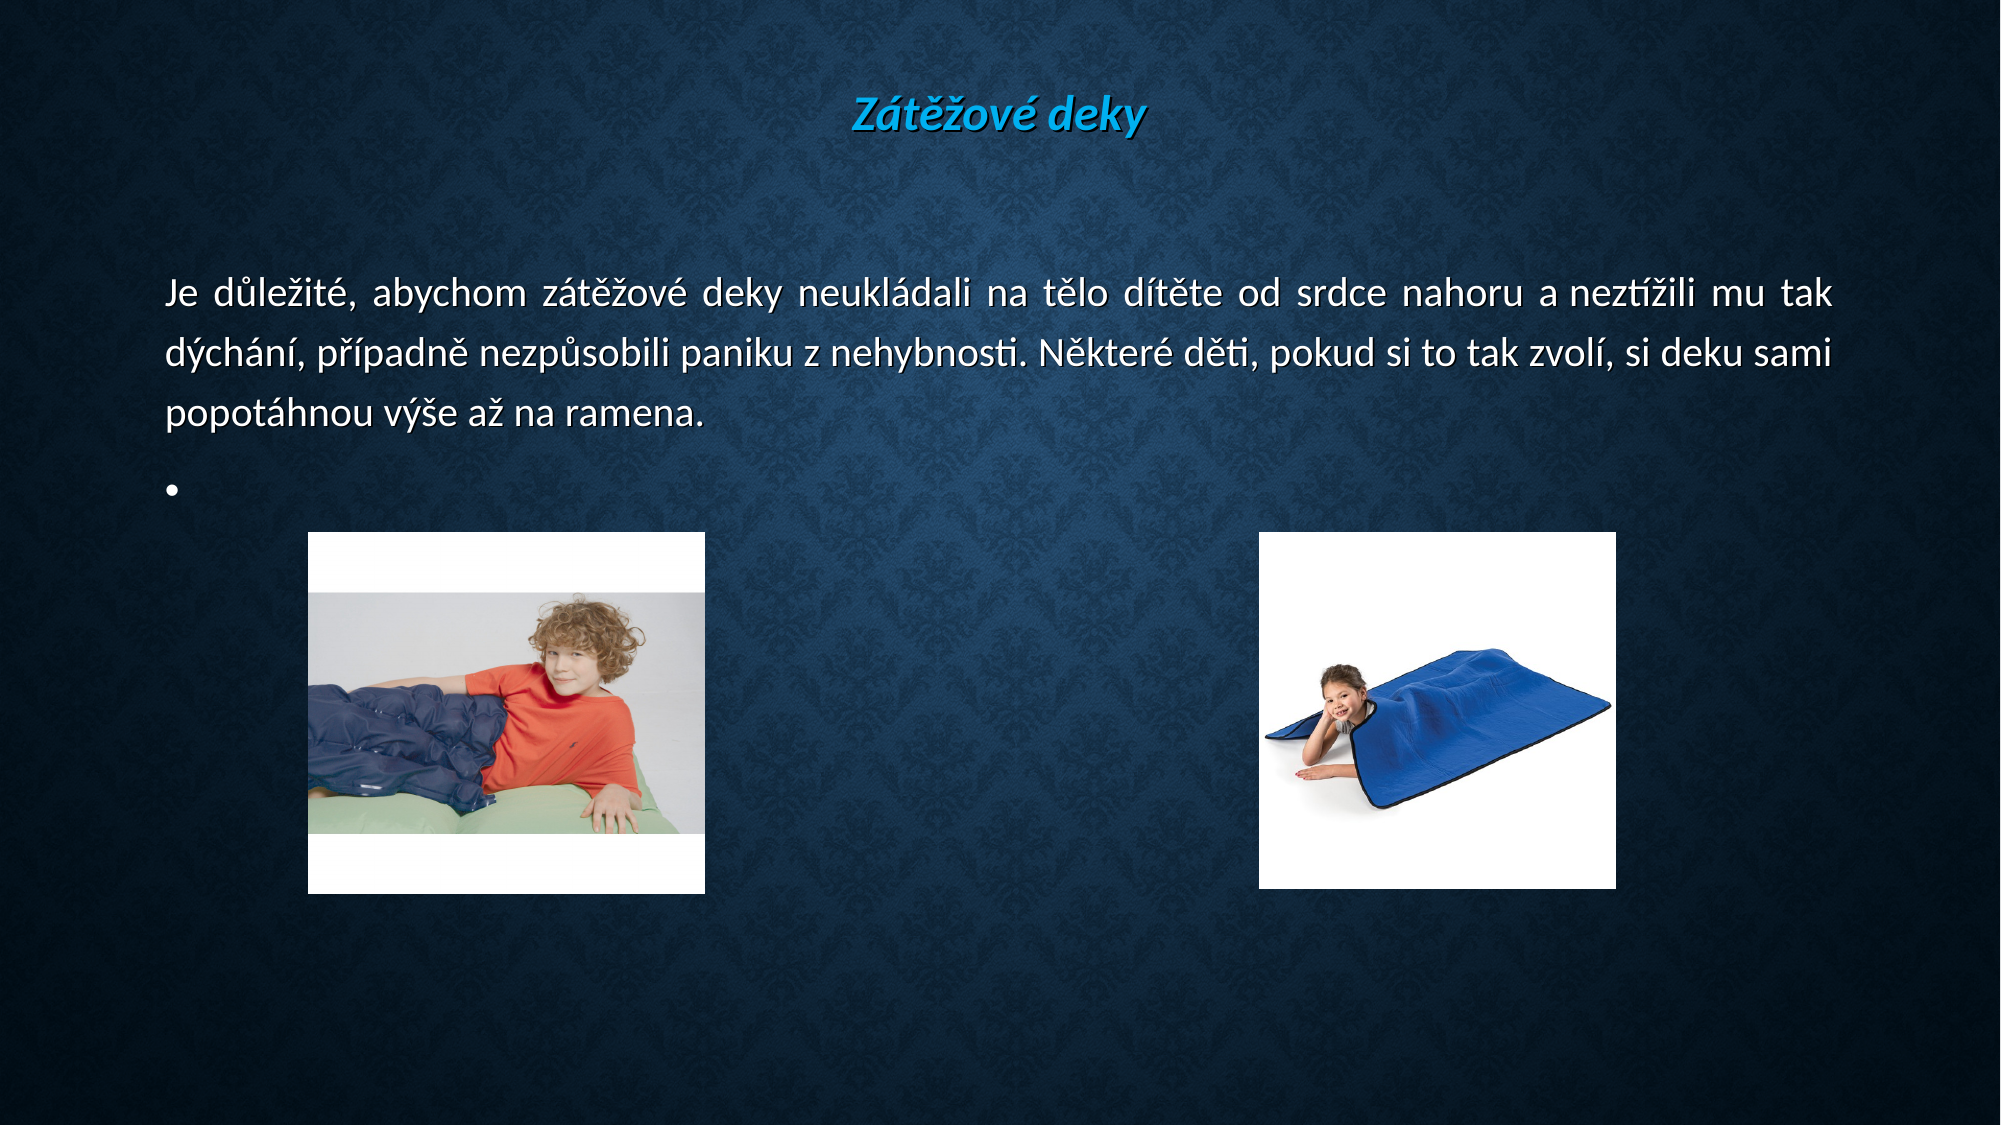

# Zátěžové deky
Je důležité, abychom zátěžové deky neukládali na tělo dítěte od srdce nahoru a neztížili mu tak dýchání, případně nezpůsobili paniku z nehybnosti. Některé děti, pokud si to tak zvolí, si deku sami popotáhnou výše až na ramena.